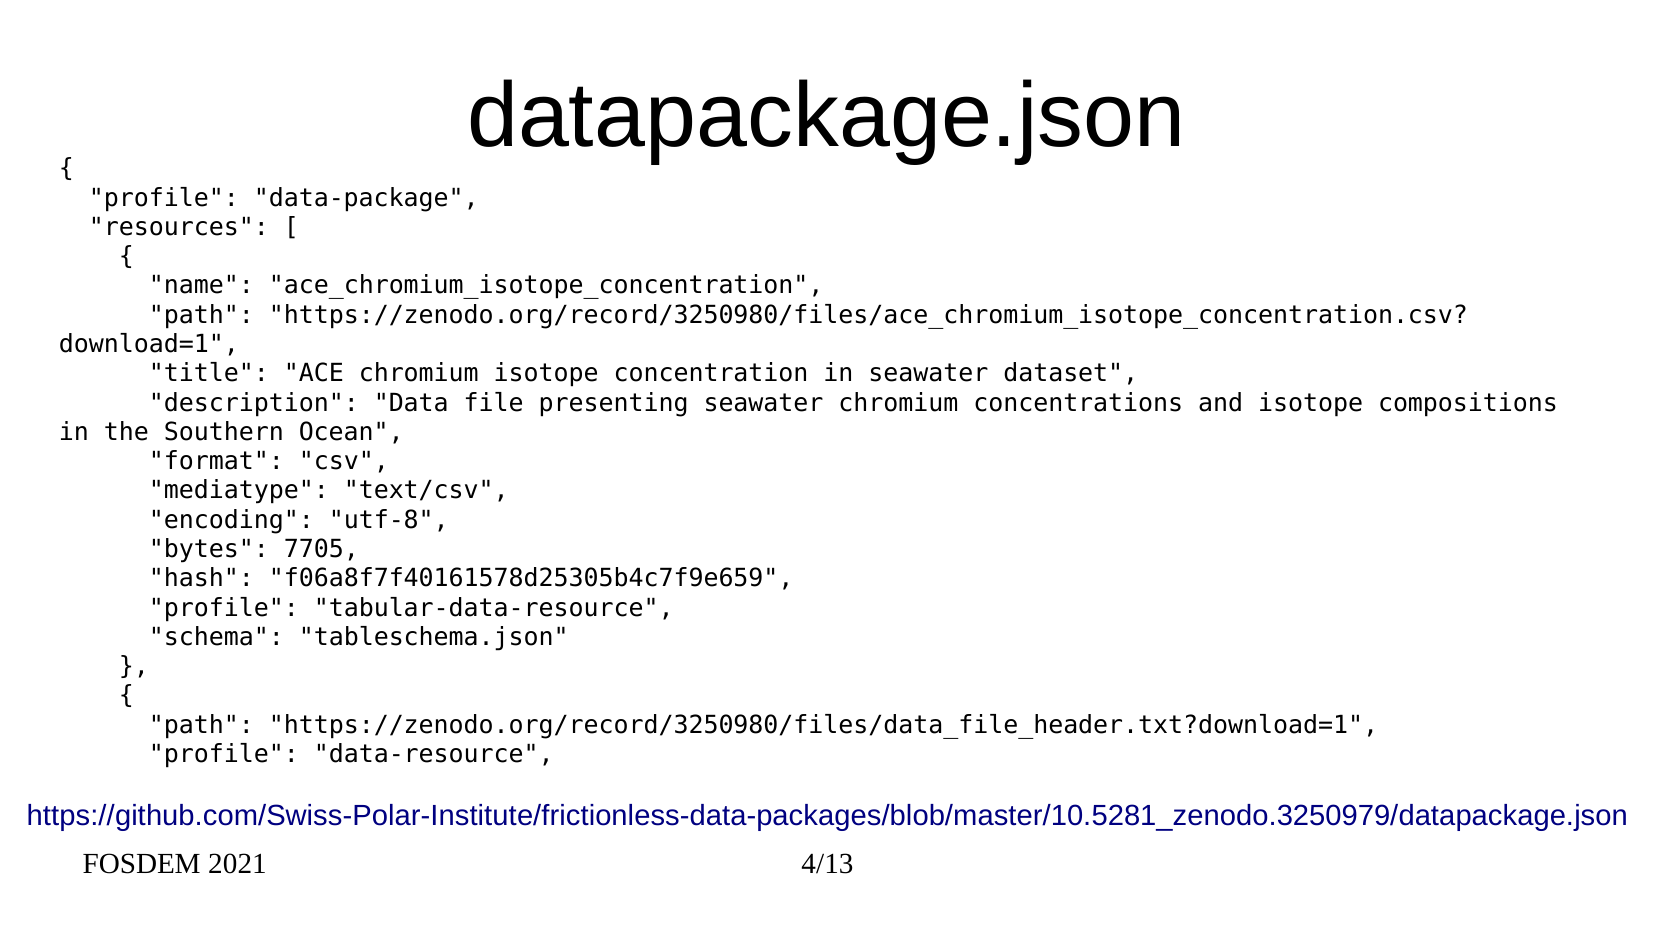

# datapackage.json
{
 "profile": "data-package",
 "resources": [
 {
 "name": "ace_chromium_isotope_concentration",
 "path": "https://zenodo.org/record/3250980/files/ace_chromium_isotope_concentration.csv?download=1",
 "title": "ACE chromium isotope concentration in seawater dataset",
 "description": "Data file presenting seawater chromium concentrations and isotope compositions in the Southern Ocean",
 "format": "csv",
 "mediatype": "text/csv",
 "encoding": "utf-8",
 "bytes": 7705,
 "hash": "f06a8f7f40161578d25305b4c7f9e659",
 "profile": "tabular-data-resource",
 "schema": "tableschema.json"
 },
 {
 "path": "https://zenodo.org/record/3250980/files/data_file_header.txt?download=1",
 "profile": "data-resource",
https://github.com/Swiss-Polar-Institute/frictionless-data-packages/blob/master/10.5281_zenodo.3250979/datapackage.json